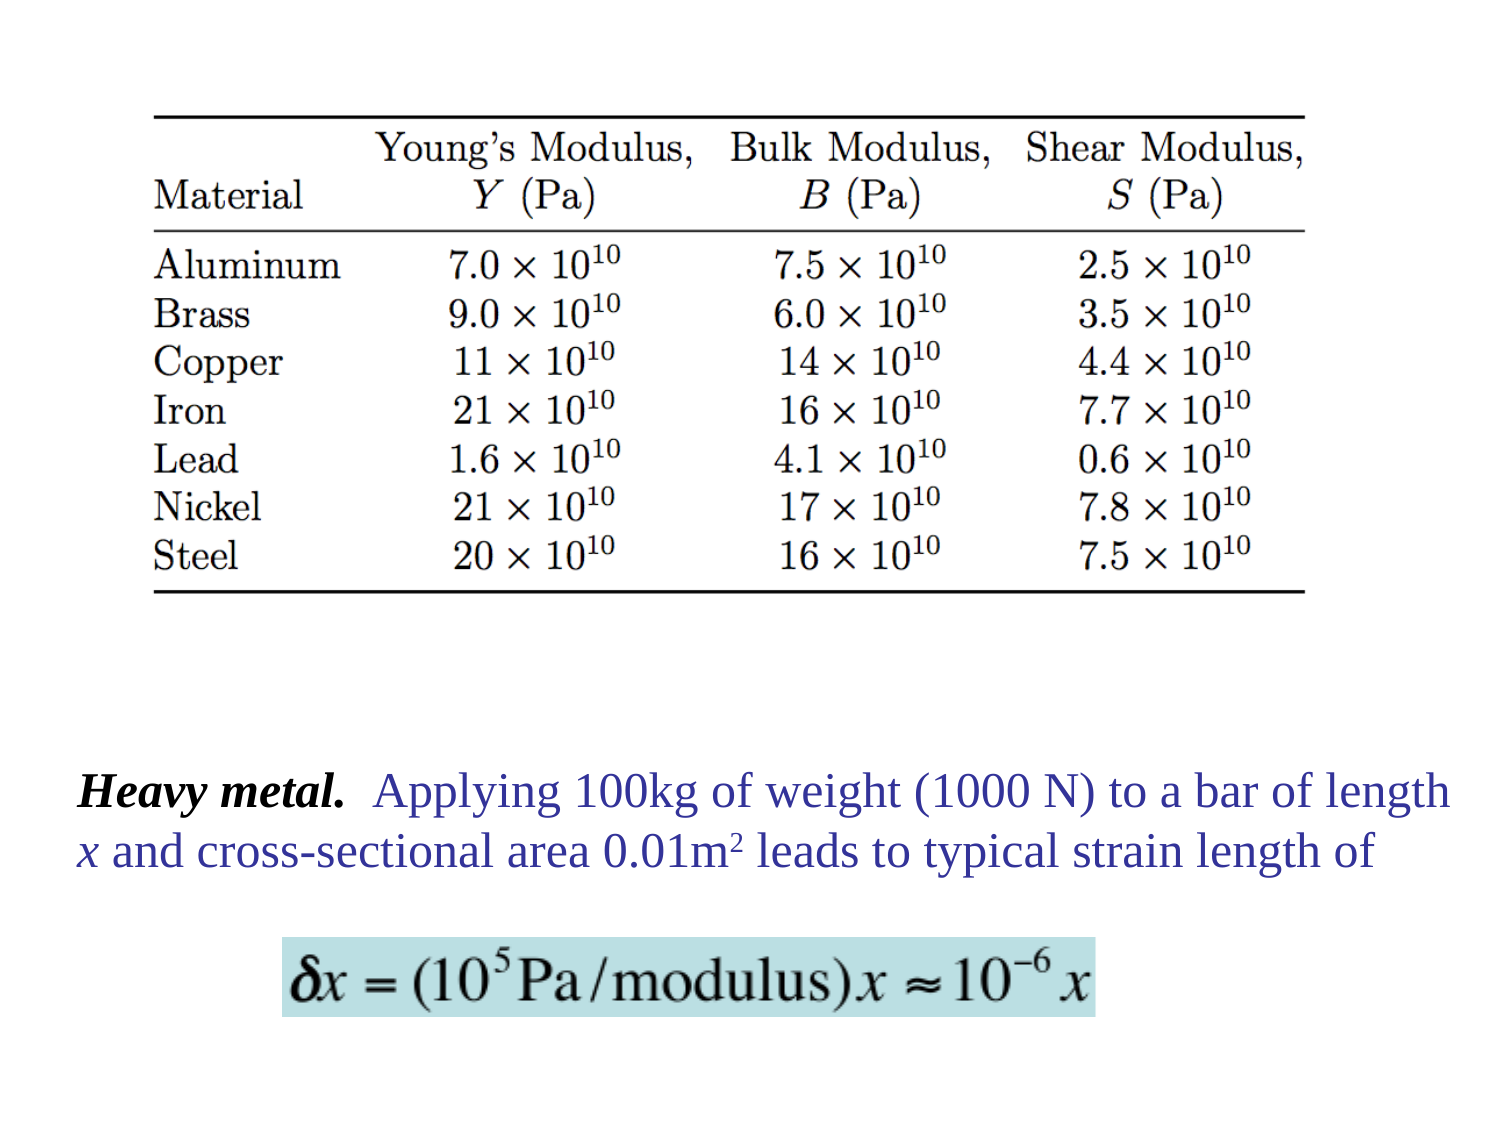

Heavy metal. Applying 100kg of weight (1000 N) to a bar of length x and cross-sectional area 0.01m2 leads to typical strain length of